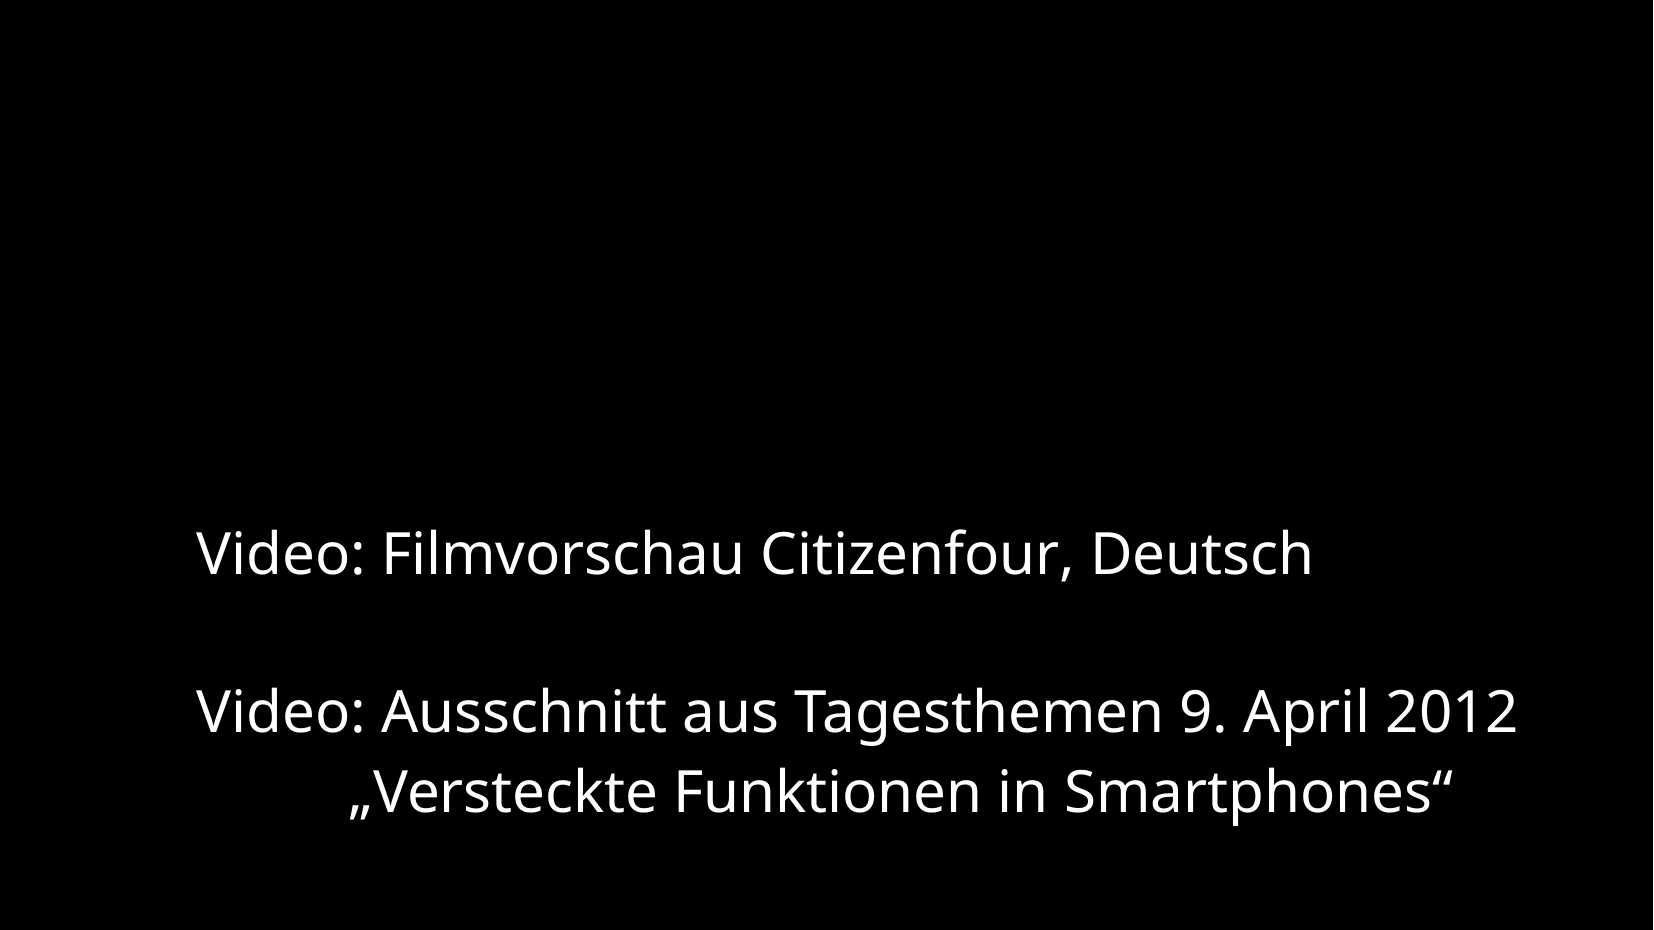

Video: Filmvorschau Citizenfour, Deutsch
Video: Ausschnitt aus Tagesthemen 9. April 2012
 „Versteckte Funktionen in Smartphones“